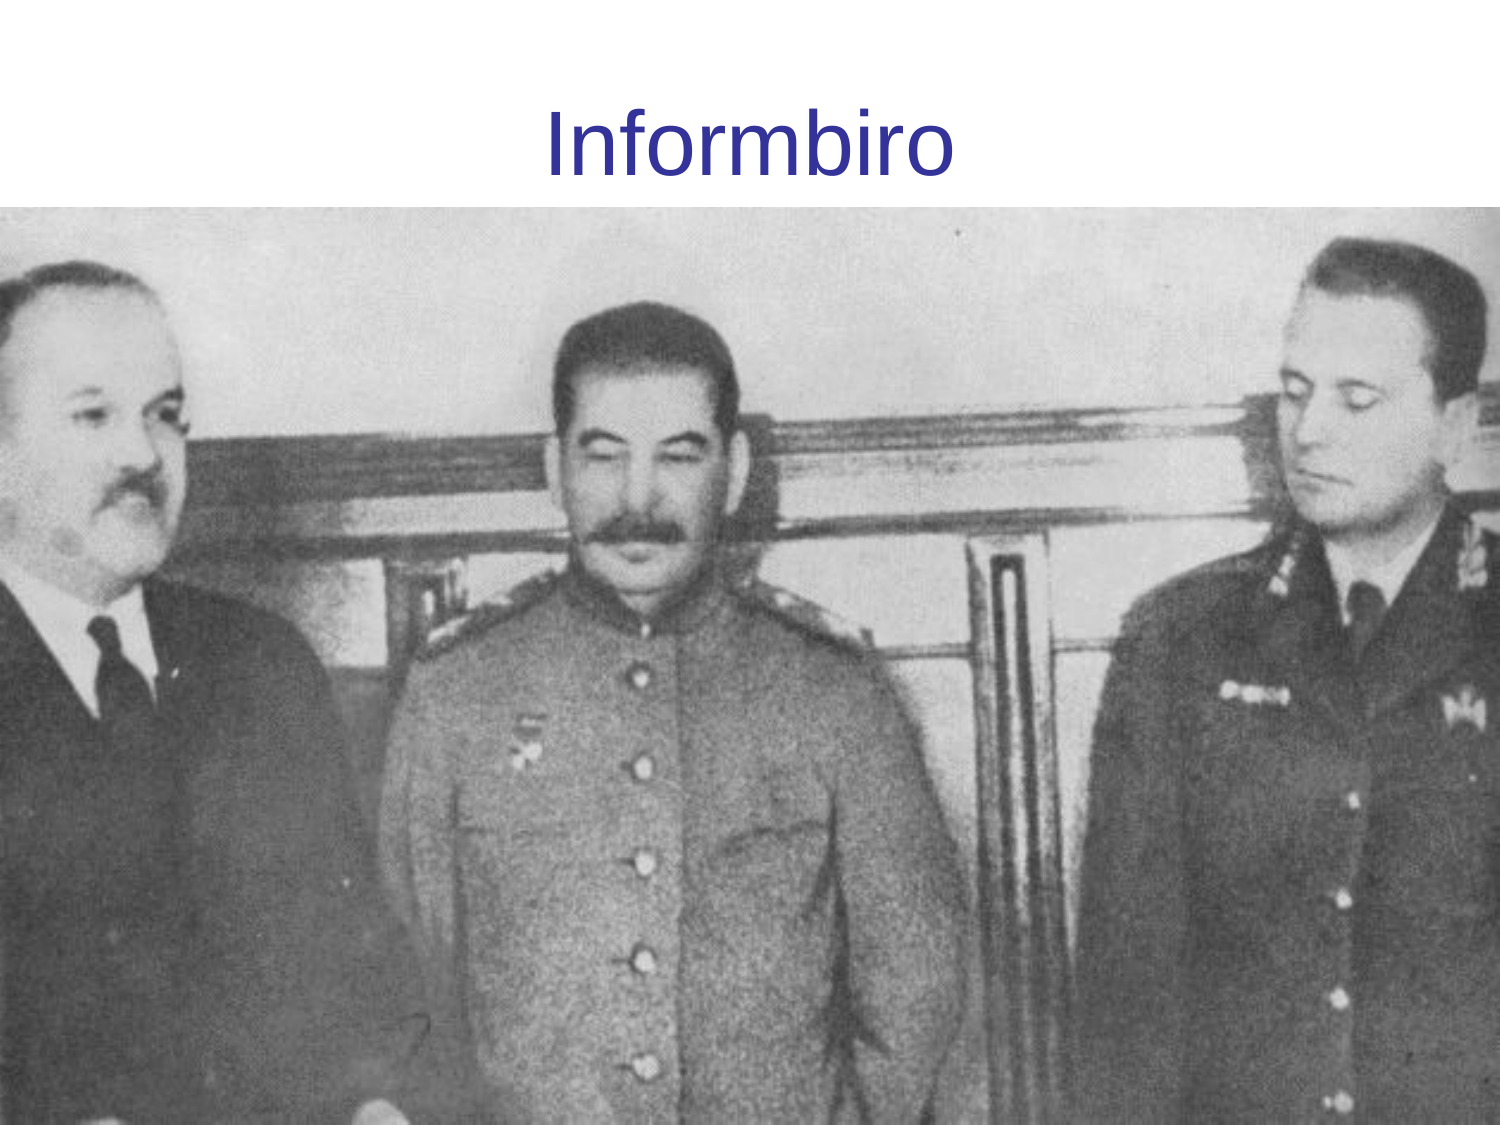

# Informbiro
Informbiro je kratica za Komunistični informacijski biro (1947-1955), nekakšno povezovalno organizacijo vseh komunističnih strank in kasneje komunističnih držav v Evropi, ustanovljeno z namenom, da rešuje medsebojna vprašanja komunističnih strank, da enotno nastopa v svetu v imenu komunizma in da obvešča javnost o stanju Komunističnih partij. Organizacija je bila pod neposrednim vodstvom Stalina.
Stalin je obtožil Komunistično partijo Jugoslavije (KPJ) za sovražen odnos do Sovjetske zveze (ZSSR) in jo izključil iz te organizacije. Resničen razlog za spopad je bil spor med Stalinom in Titom, ker je slednji po drugi svetovni vojni želel večjo stopnjo samostojnega odločanja v jugoslovanski politiki. Ker so nekateri jugoslovanski komunisti podprli Stalina je jugoslovanska oblast začela izvajati aretacije in likvidacije tako imenovanih Informbirojevcev.
 Leta 1949 je Tito ustanovil Goli otok, koncentracijsko taborišče za tiste, ki so ali naj bi podpirali Stalina. Spor med Sovjetsko zvezo in Jugoslavijo se je končal po Stalinovi smrti.